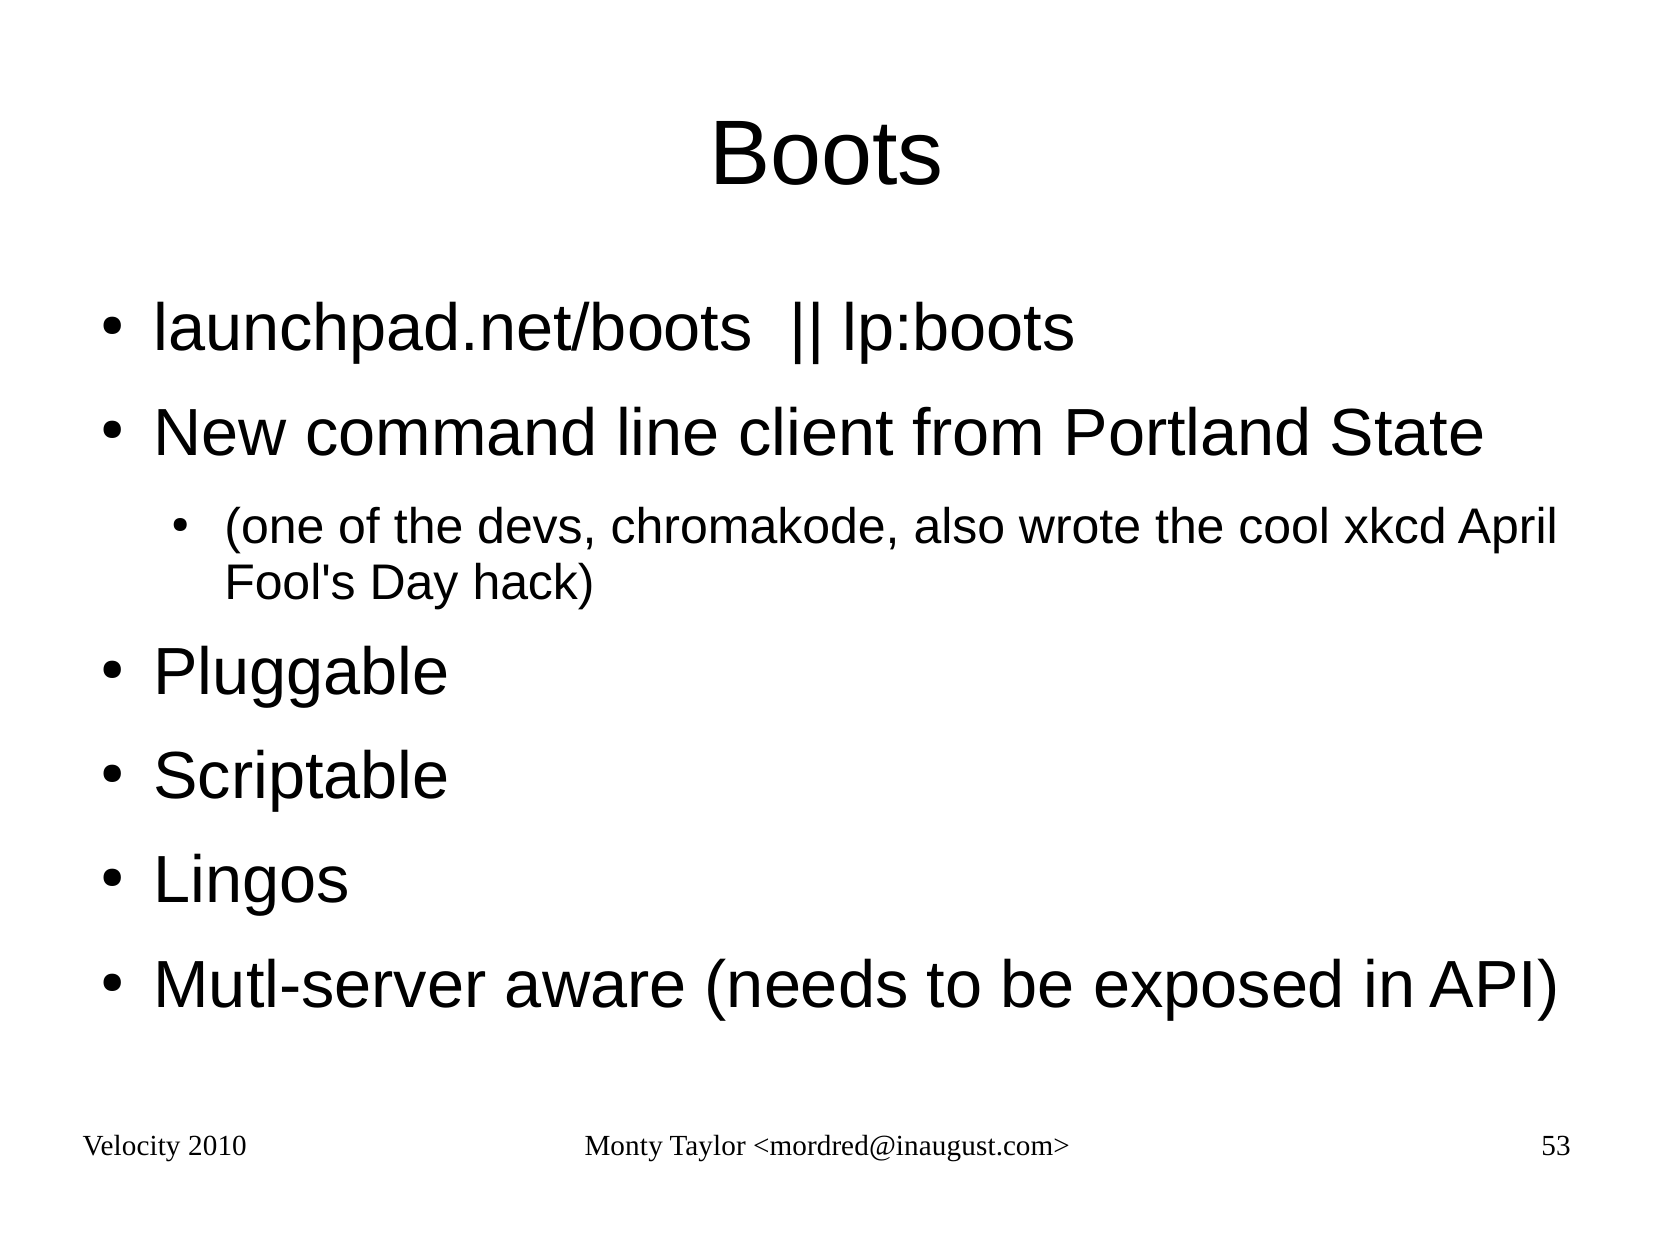

# Boots
launchpad.net/boots || lp:boots
New command line client from Portland State
(one of the devs, chromakode, also wrote the cool xkcd April Fool's Day hack)
Pluggable
Scriptable
Lingos
Mutl-server aware (needs to be exposed in API)
Velocity 2010
Monty Taylor <mordred@inaugust.com>
53